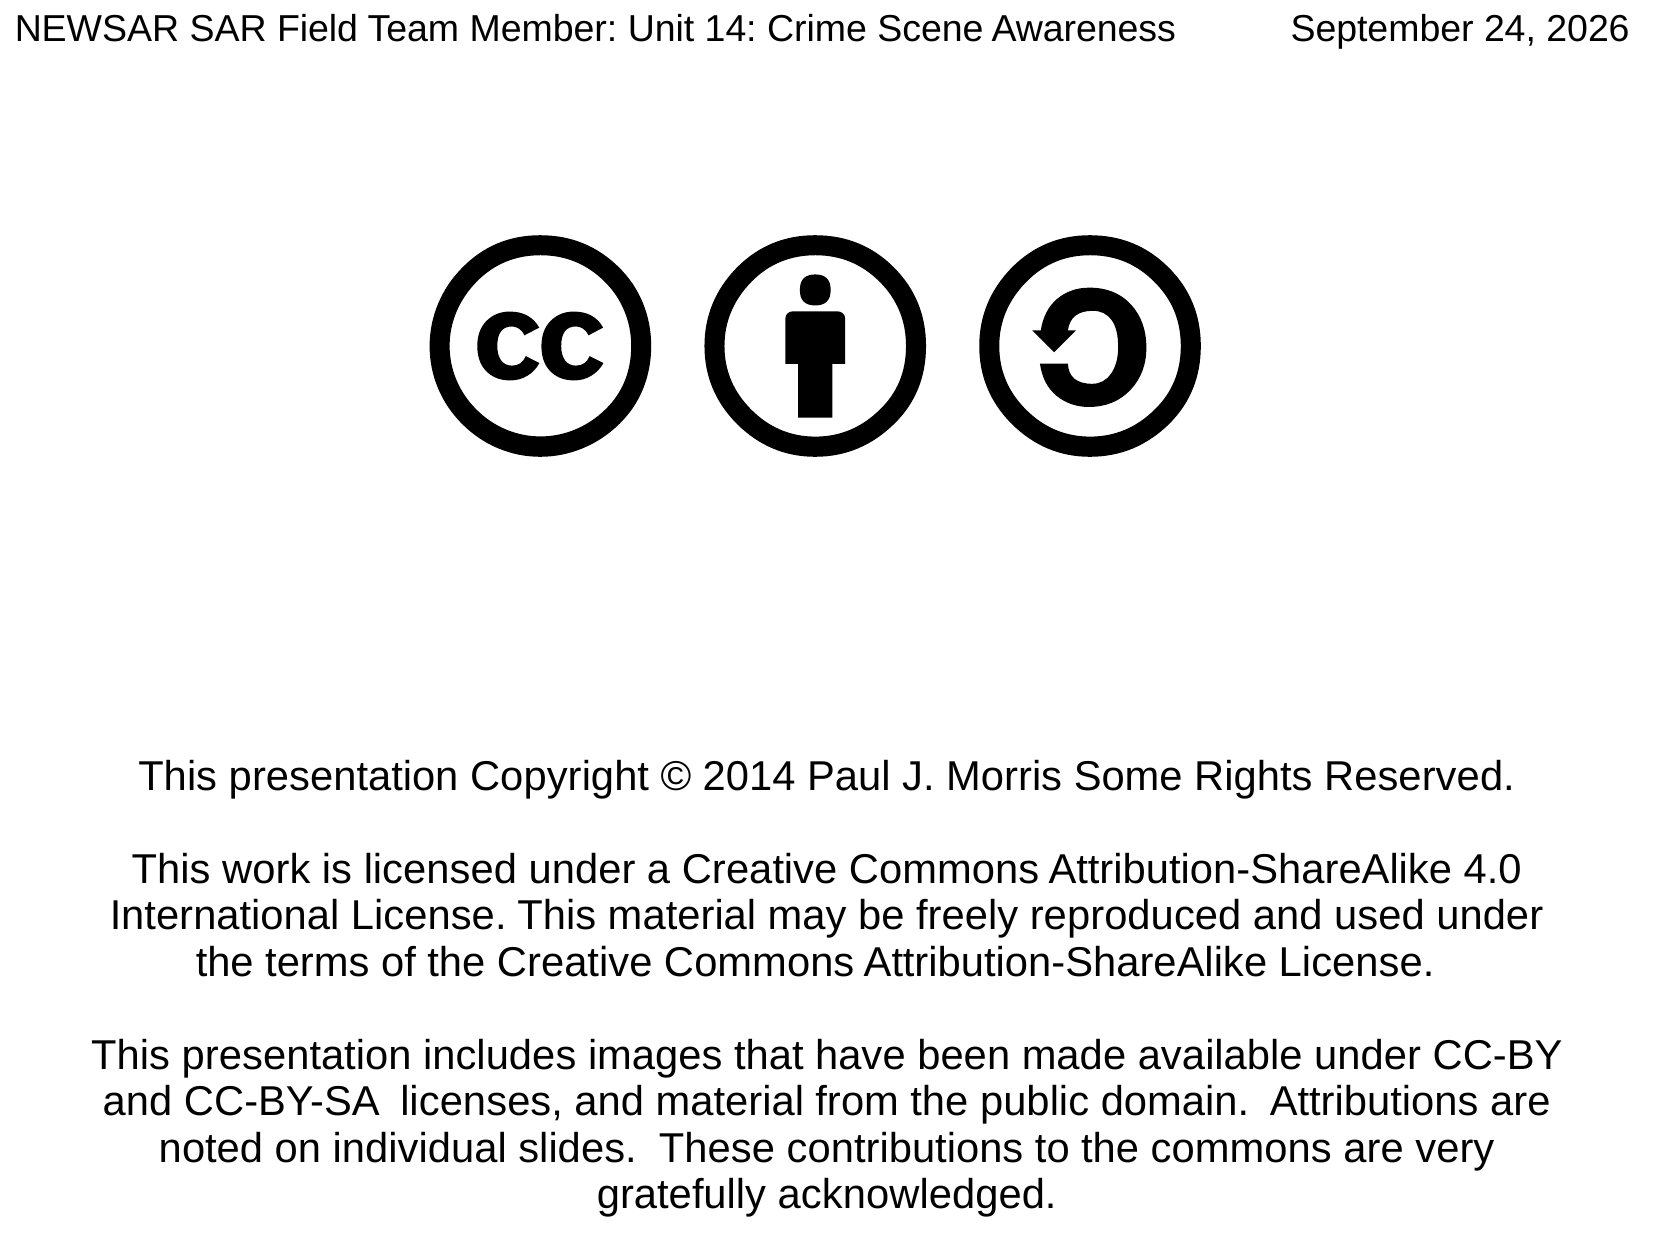

NEWSAR SAR Field Team Member: Unit 14: Crime Scene Awareness
This presentation Copyright © 2014 Paul J. Morris Some Rights Reserved.
This work is licensed under a Creative Commons Attribution-ShareAlike 4.0 International License. This material may be freely reproduced and used under the terms of the Creative Commons Attribution-ShareAlike License.
This presentation includes images that have been made available under CC-BY and CC-BY-SA licenses, and material from the public domain. Attributions are noted on individual slides. These contributions to the commons are very gratefully acknowledged.